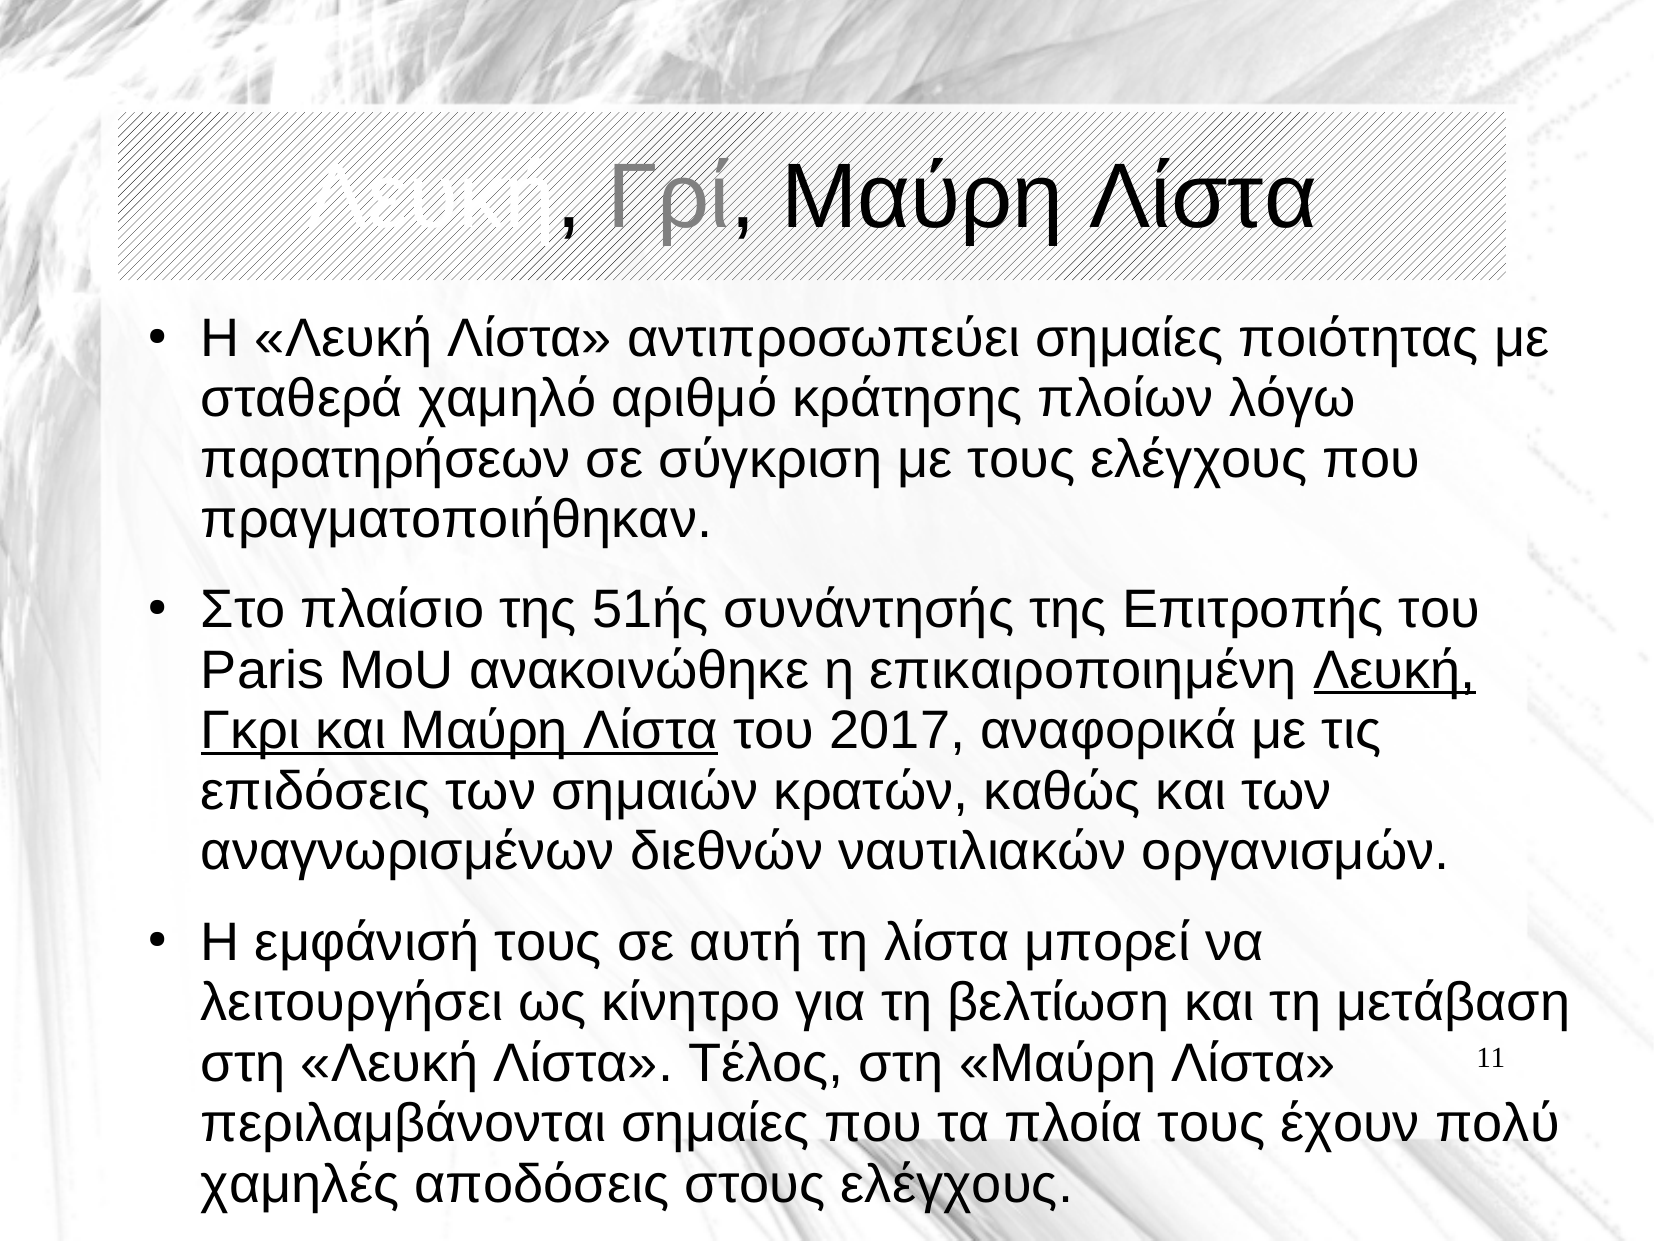

# Λευκή, Γρί, Μαύρη Λίστα
Η «Λευκή Λίστα» αντιπροσωπεύει σημαίες ποιότητας με σταθερά χαμηλό αριθμό κράτησης πλοίων λόγω παρατηρήσεων σε σύγκριση με τους ελέγχους που πραγματοποιήθηκαν.
Στο πλαίσιο της 51ής συνάντησής της Επιτροπής του Paris MoU ανακοινώθηκε η επικαιροποιημένη Λευκή, Γκρι και Μαύρη Λίστα του 2017, αναφορικά με τις επιδόσεις των σημαιών κρατών, καθώς και των αναγνωρισμένων διεθνών ναυτιλιακών οργανισμών.
Η εμφάνισή τους σε αυτή τη λίστα μπορεί να λειτουργήσει ως κίνητρο για τη βελτίωση και τη μετάβαση στη «Λευκή Λίστα». Τέλος, στη «Μαύρη Λίστα» περιλαμβάνονται σημαίες που τα πλοία τους έχουν πολύ χαμηλές αποδόσεις στους ελέγχους.
11